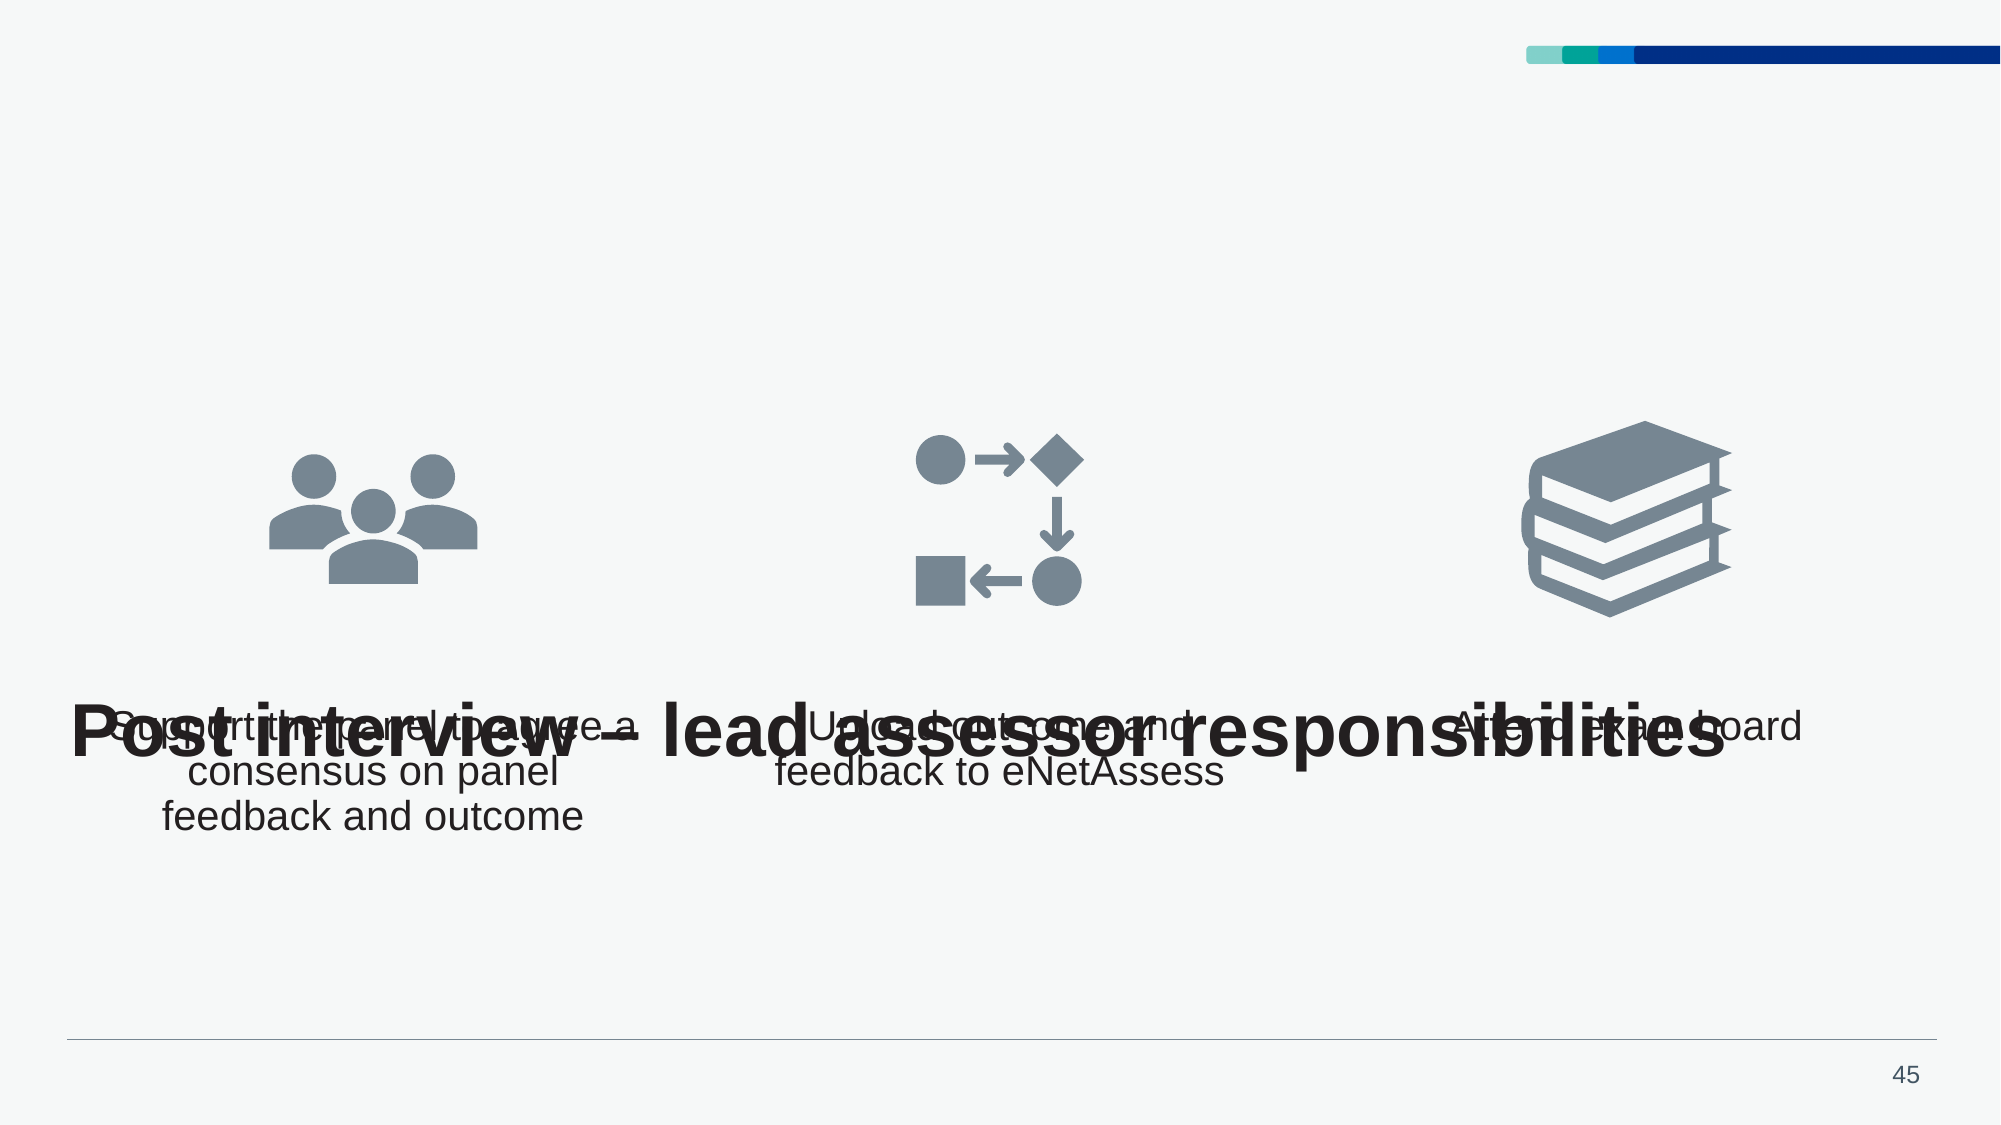

Support the panel to agree a consensus on panel feedback and outcome
Upload outcome and feedback to eNetAssess
Attend exam board
# Post interview – lead assessor responsibilities